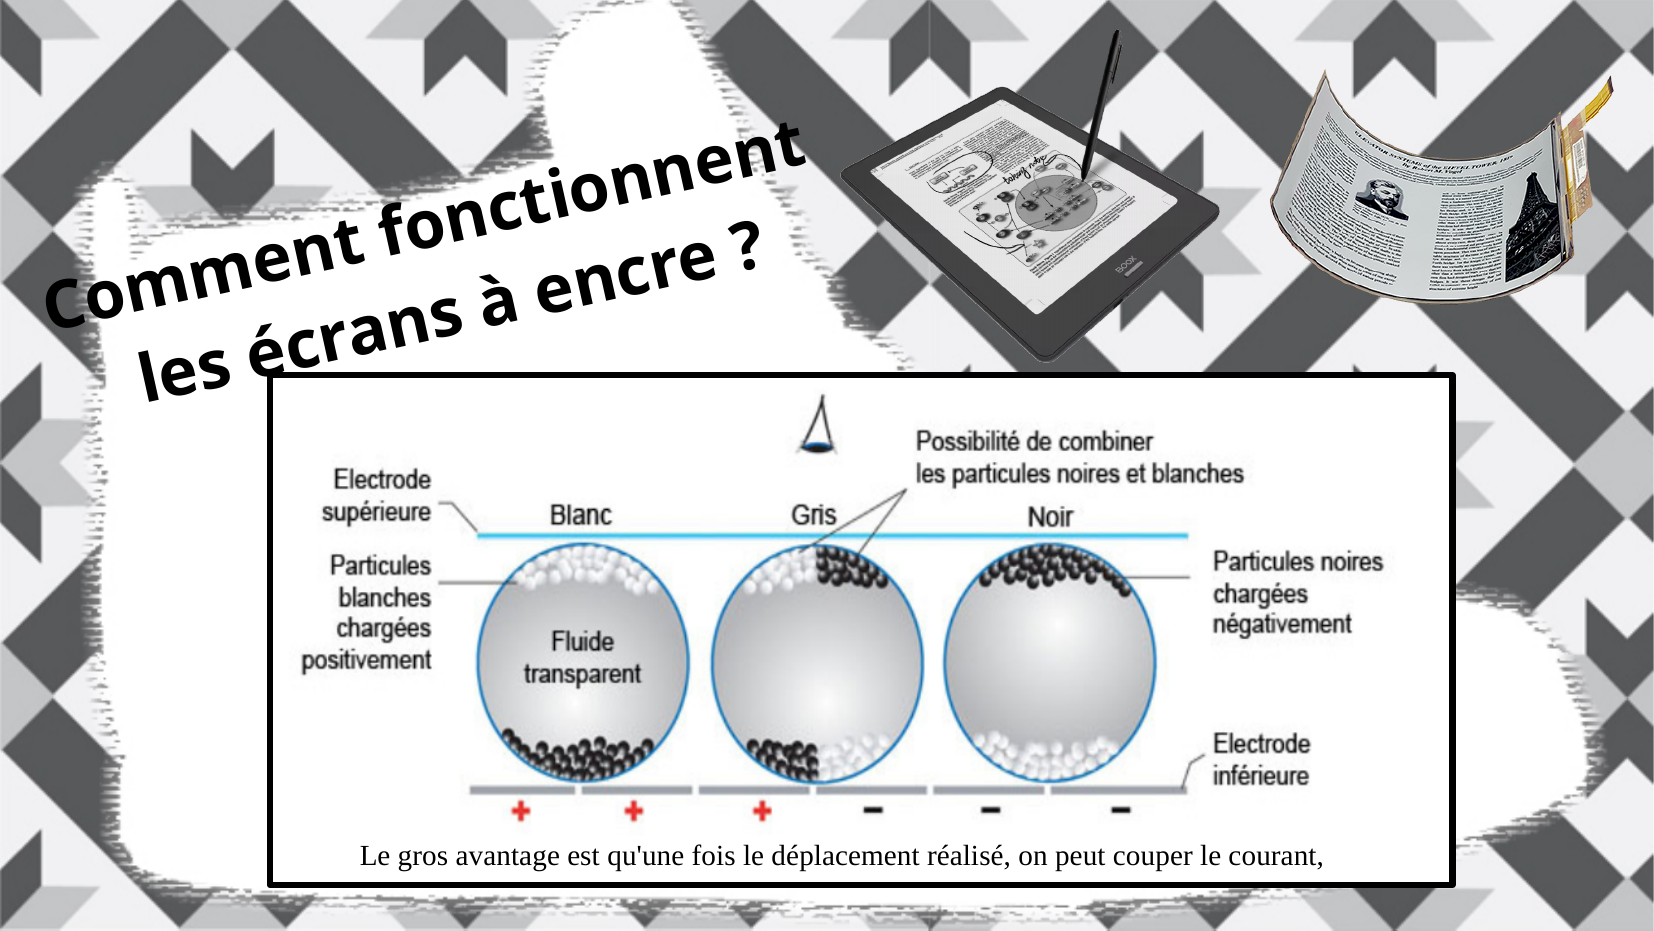

# Comment fonctionnent les écrans à encre ?
Le gros avantage est qu'une fois le déplacement réalisé, on peut couper le courant,